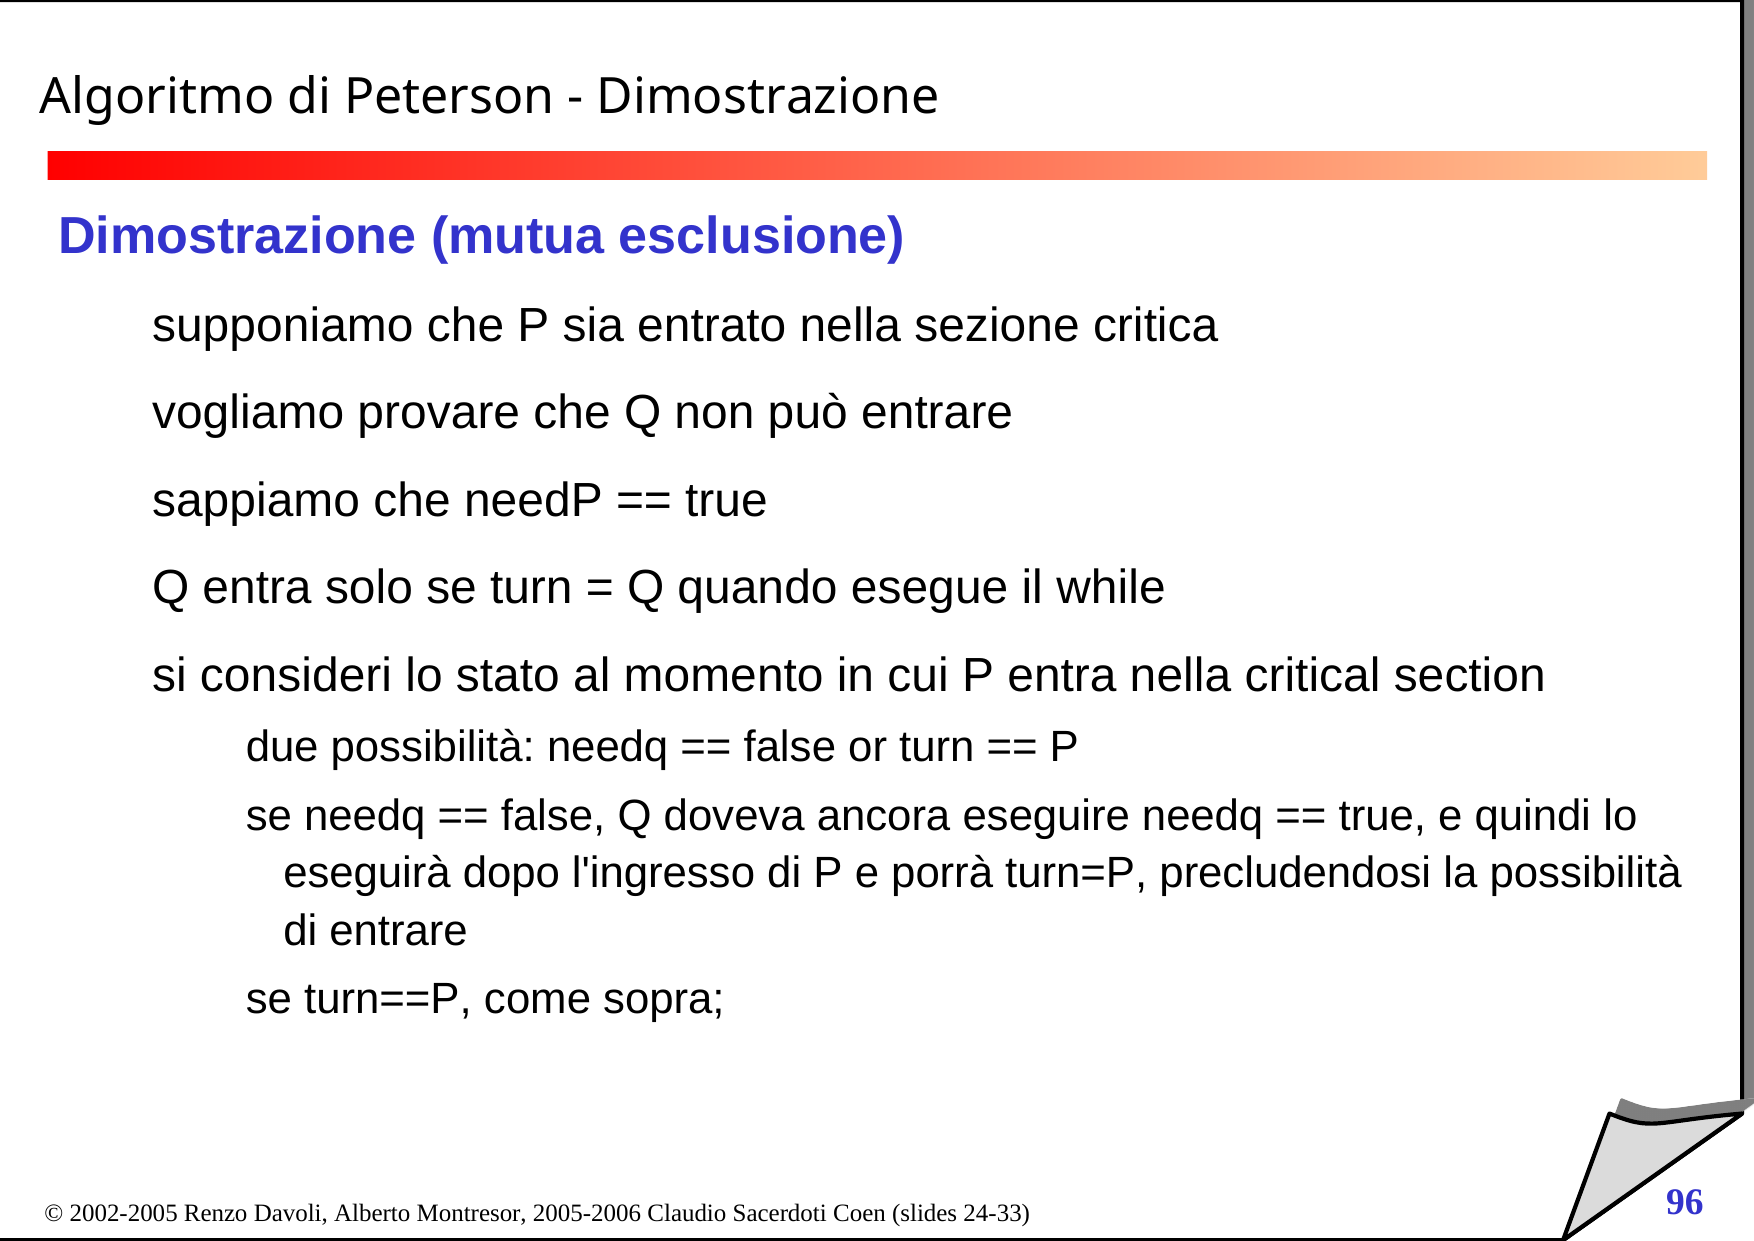

# Algoritmo di Peterson - Dimostrazione
Dimostrazione (mutua esclusione)
supponiamo che P sia entrato nella sezione critica
vogliamo provare che Q non può entrare
sappiamo che needP == true
Q entra solo se turn = Q quando esegue il while
si consideri lo stato al momento in cui P entra nella critical section
due possibilità: needq == false or turn == P
se needq == false, Q doveva ancora eseguire needq == true, e quindi lo eseguirà dopo l'ingresso di P e porrà turn=P, precludendosi la possibilità di entrare
se turn==P, come sopra;